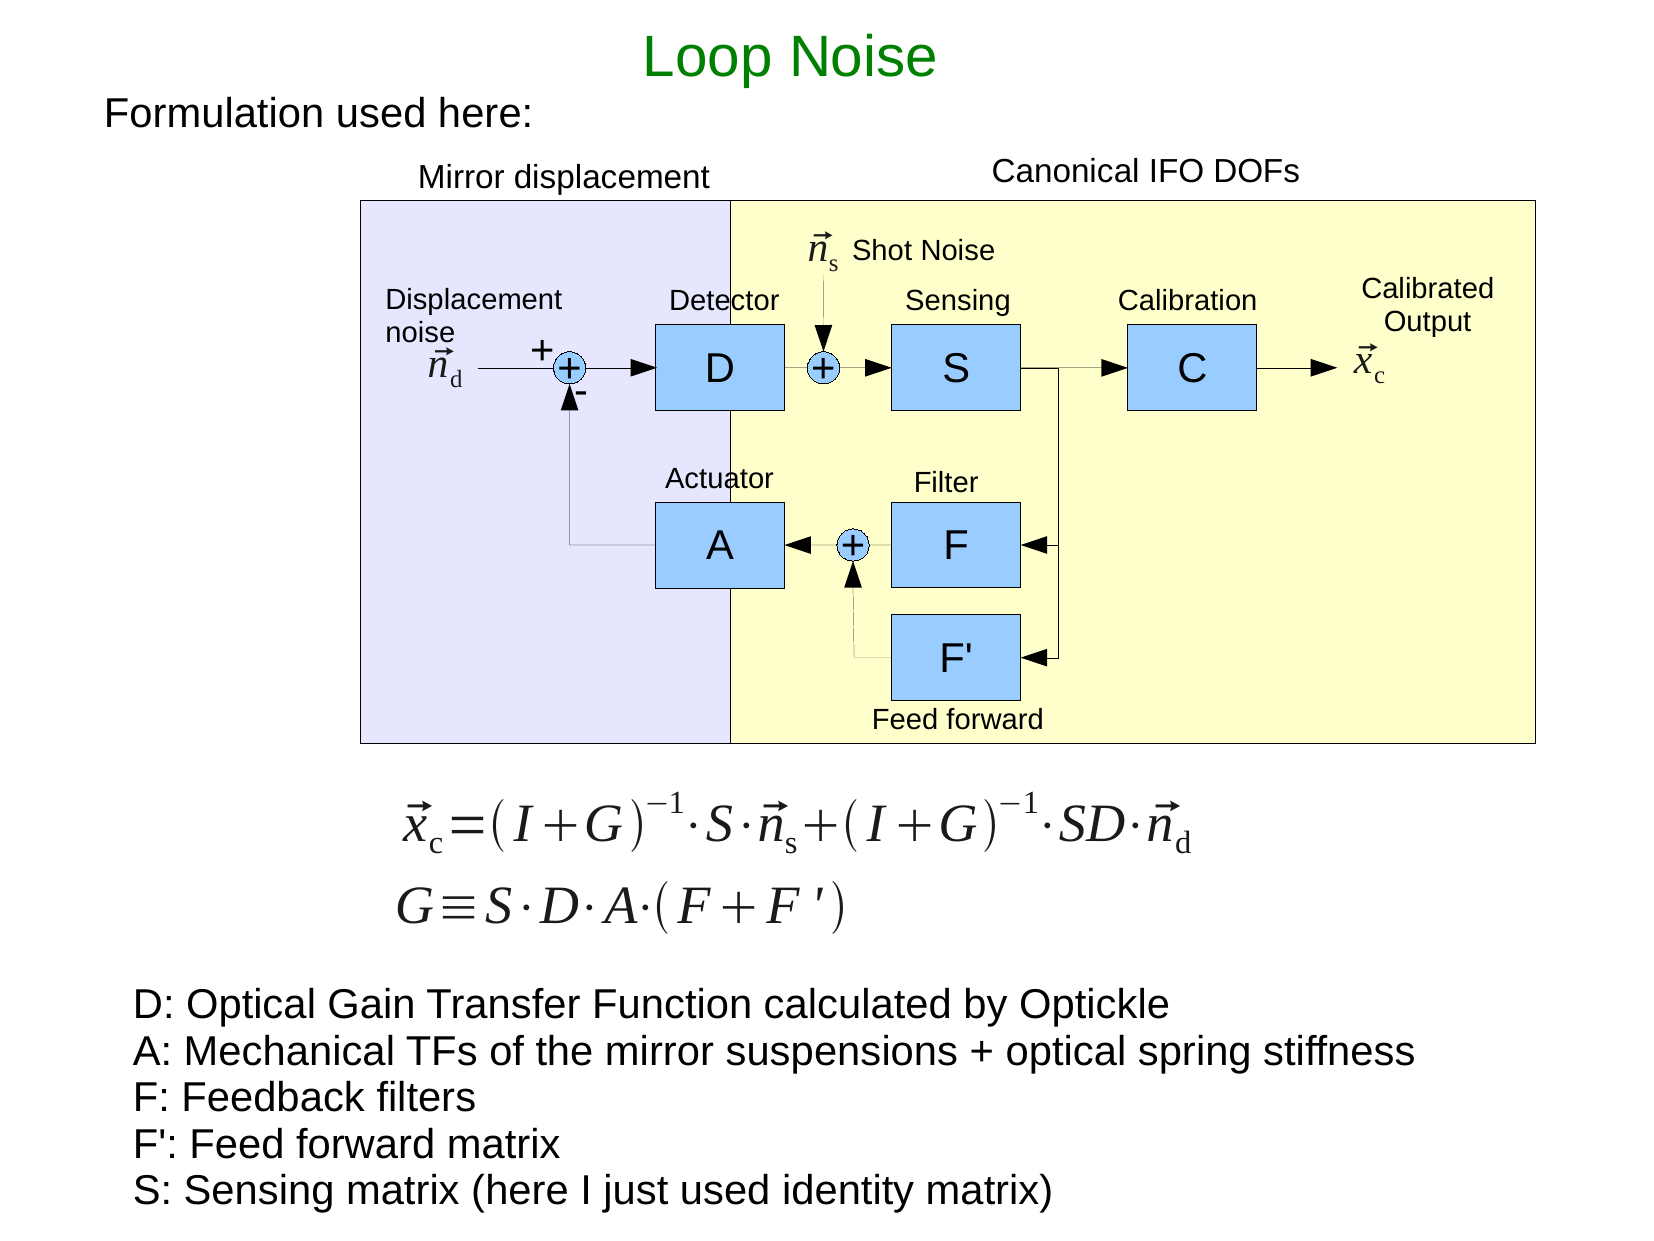

Loop Noise
Formulation used here:
Canonical IFO DOFs
Mirror displacement
Shot Noise
Calibrated
Output
Displacement
noise
Detector
Sensing
Calibration
+
D
S
C
+
+
-
Actuator
Filter
F
A
+
F'
Feed forward
D: Optical Gain Transfer Function calculated by Optickle
A: Mechanical TFs of the mirror suspensions + optical spring stiffness
F: Feedback filters
F': Feed forward matrix
S: Sensing matrix (here I just used identity matrix)